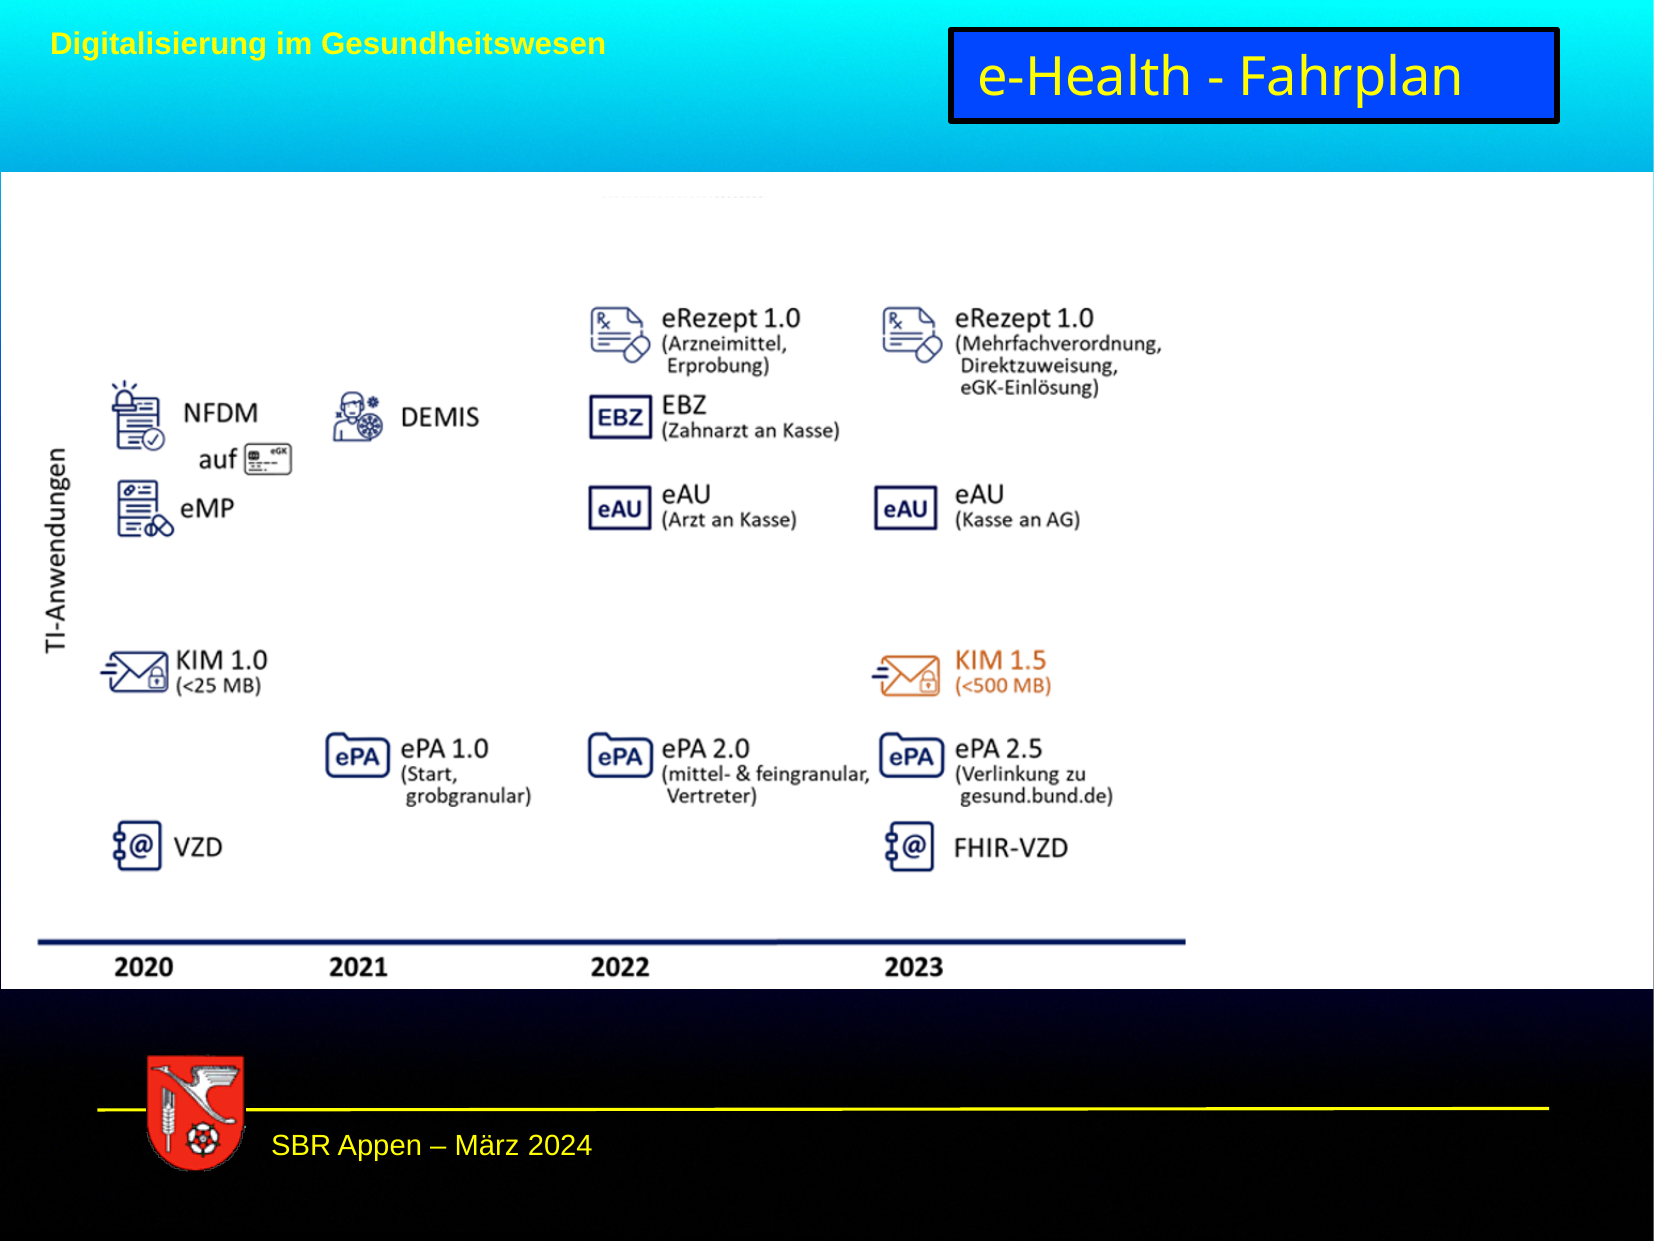

Digitalisierung im Gesundheitswesen
e-Health - Fahrplan
SBR Appen – März 2024